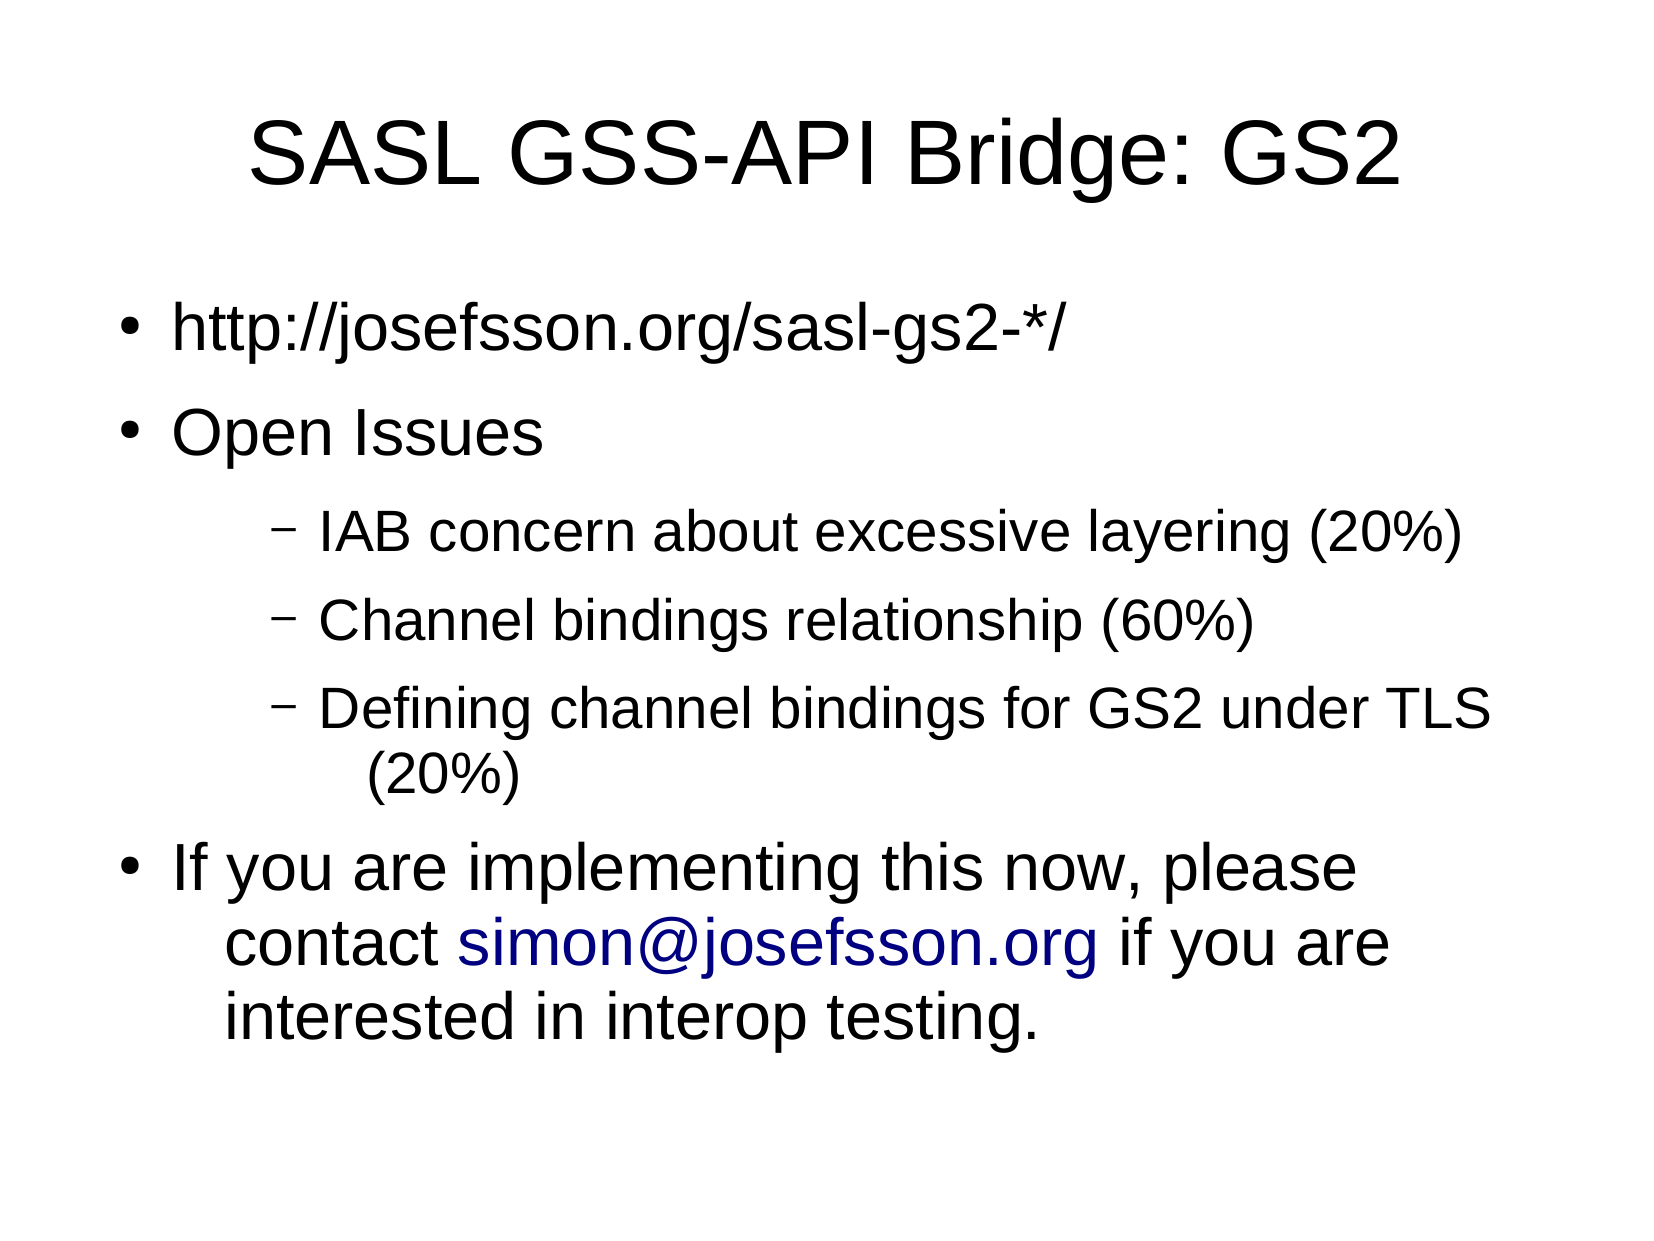

# SASL GSS-API Bridge: GS2
http://josefsson.org/sasl-gs2-*/
Open Issues
IAB concern about excessive layering (20%)
Channel bindings relationship (60%)
Defining channel bindings for GS2 under TLS (20%)
If you are implementing this now, please contact simon@josefsson.org if you are interested in interop testing.